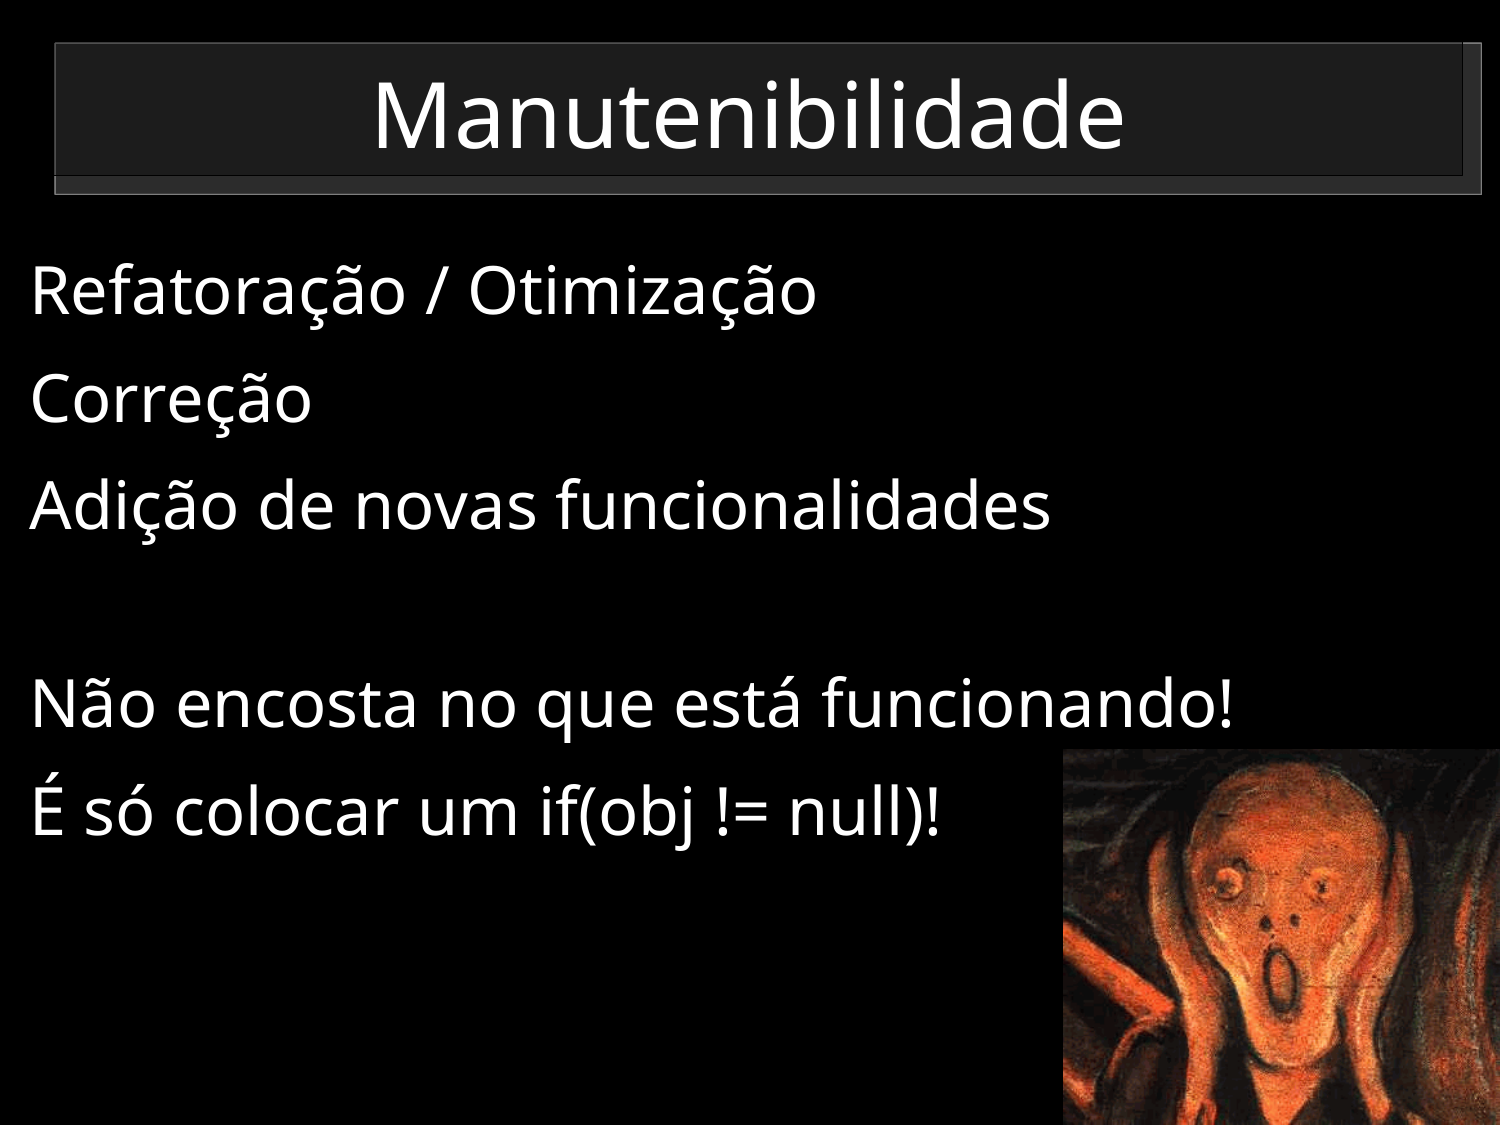

# Manutenibilidade
Refatoração / Otimização
Correção
Adição de novas funcionalidades
Não encosta no que está funcionando!
É só colocar um if(obj != null)!
29